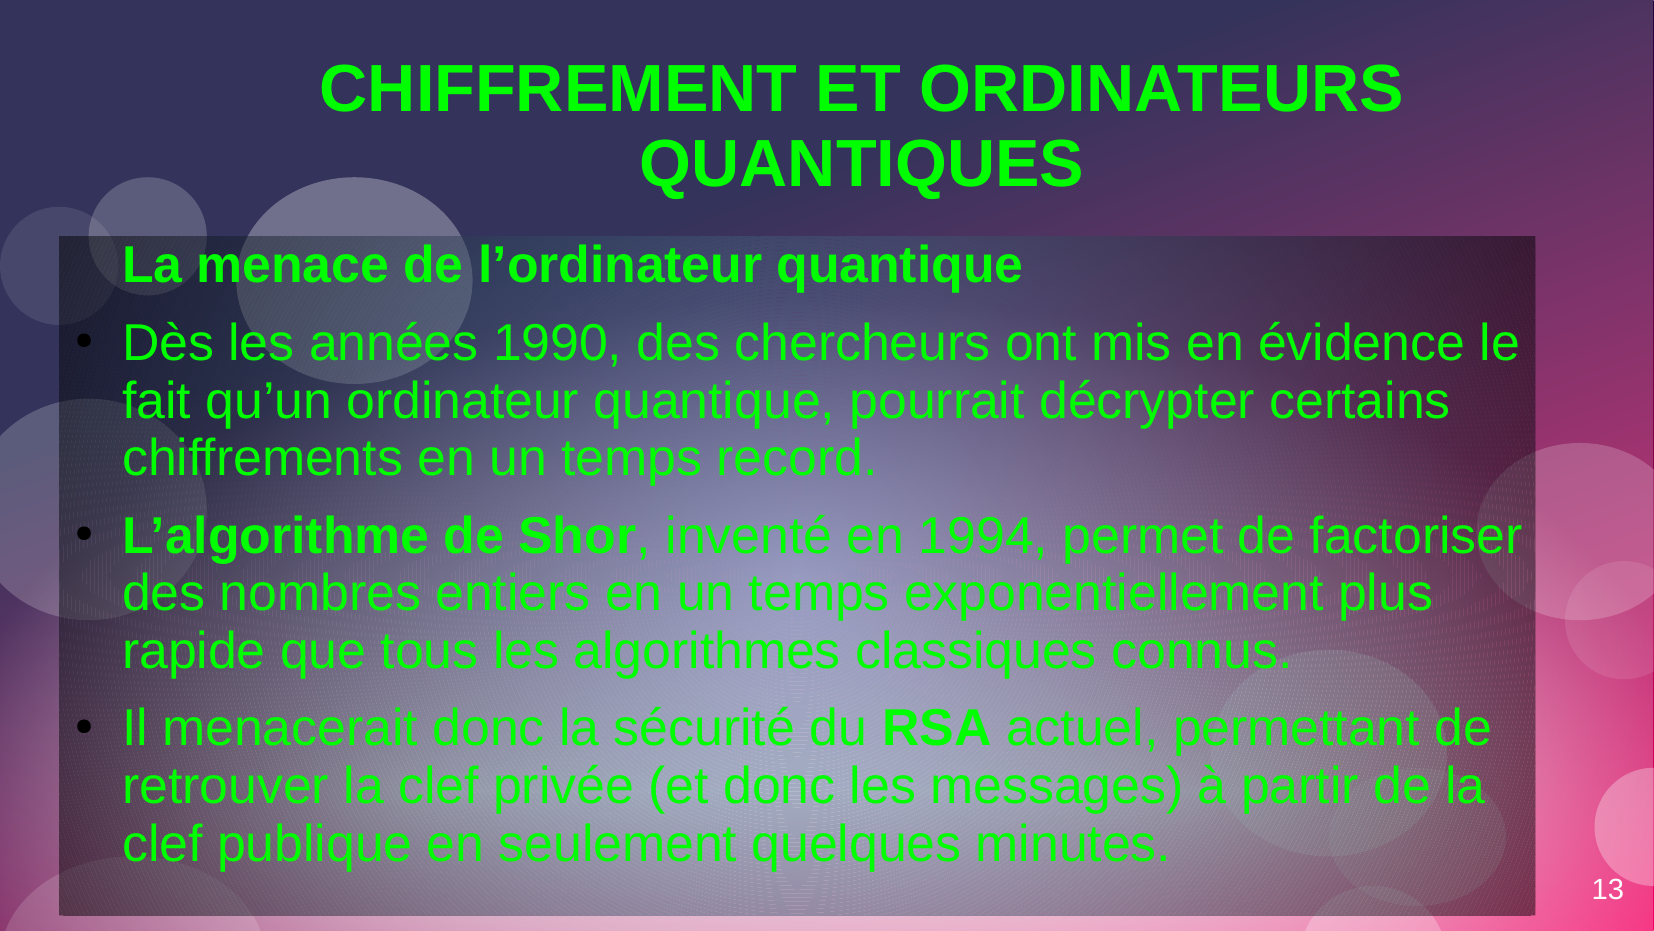

# chiffrement et ordinateurs quantiques
La menace de l’ordinateur quantique
Dès les années 1990, des chercheurs ont mis en évidence le fait qu’un ordinateur quantique, pourrait décrypter certains chiffrements en un temps record.
L’algorithme de Shor, inventé en 1994, permet de factoriser des nombres entiers en un temps exponentiellement plus rapide que tous les algorithmes classiques connus.
Il menacerait donc la sécurité du RSA actuel, permettant de retrouver la clef privée (et donc les messages) à partir de la clef publique en seulement quelques minutes.